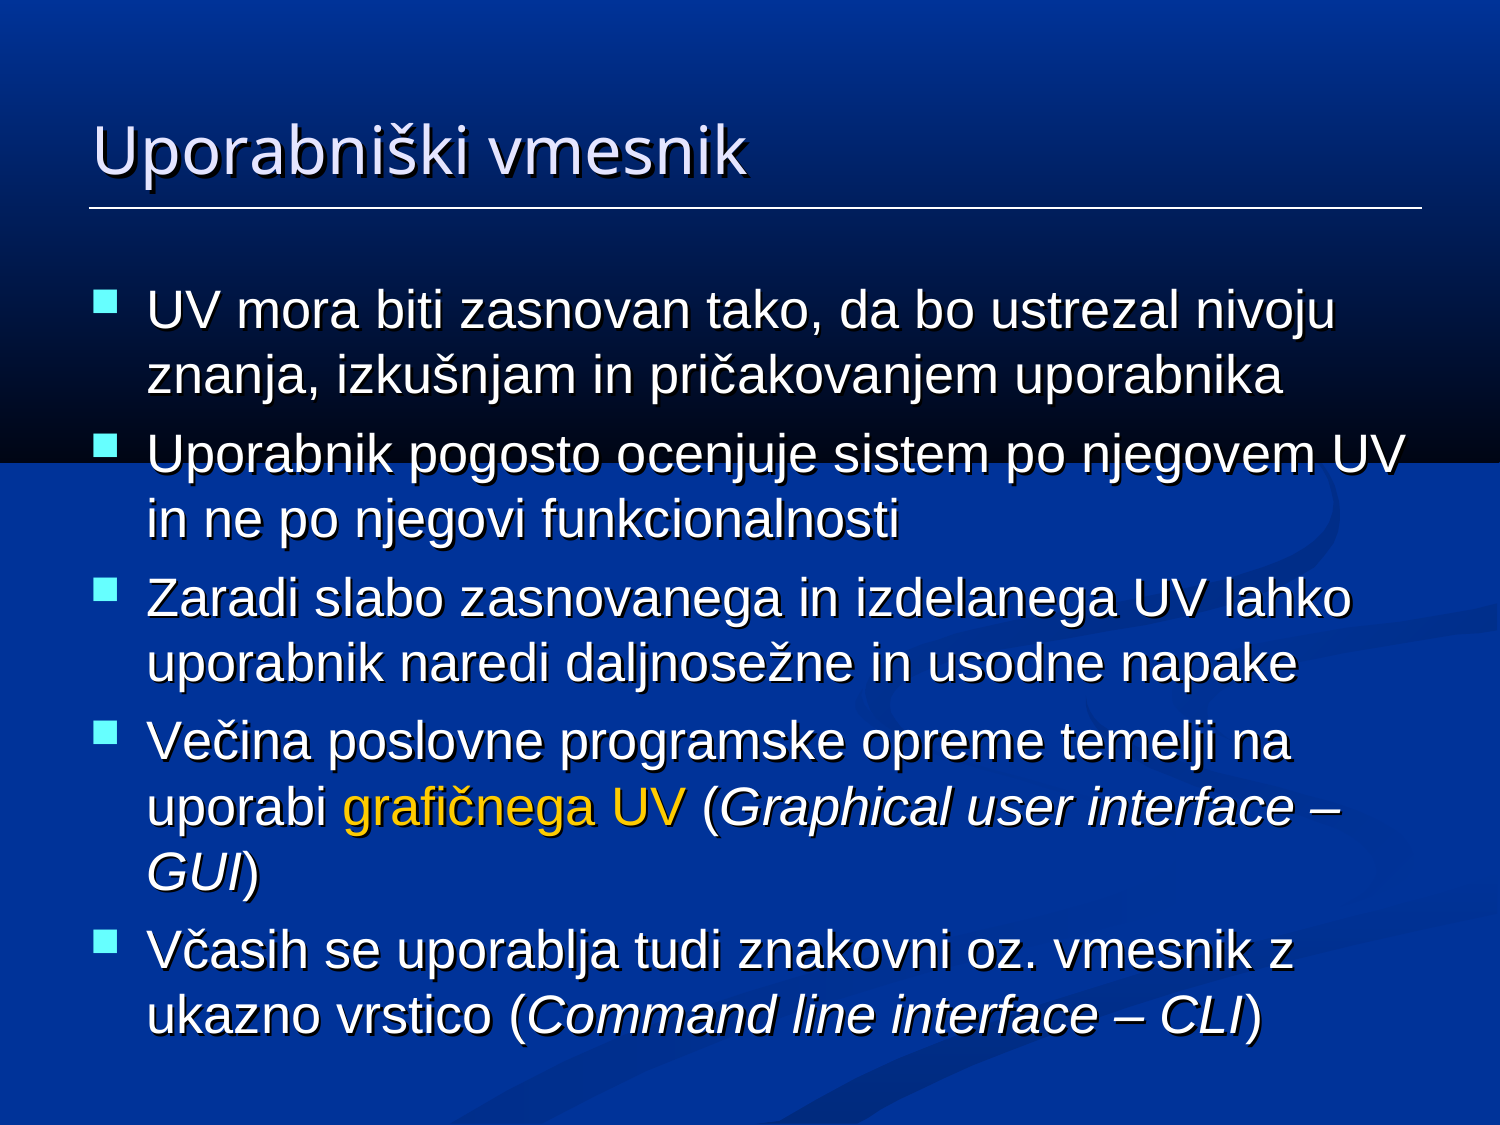

Uporabniški vmesnik
# UV mora biti zasnovan tako, da bo ustrezal nivoju znanja, izkušnjam in pričakovanjem uporabnika
Uporabnik pogosto ocenjuje sistem po njegovem UV in ne po njegovi funkcionalnosti
Zaradi slabo zasnovanega in izdelanega UV lahko uporabnik naredi daljnosežne in usodne napake
Večina poslovne programske opreme temelji na uporabi grafičnega UV (Graphical user interface – GUI)
Včasih se uporablja tudi znakovni oz. vmesnik z ukazno vrstico (Command line interface – CLI)